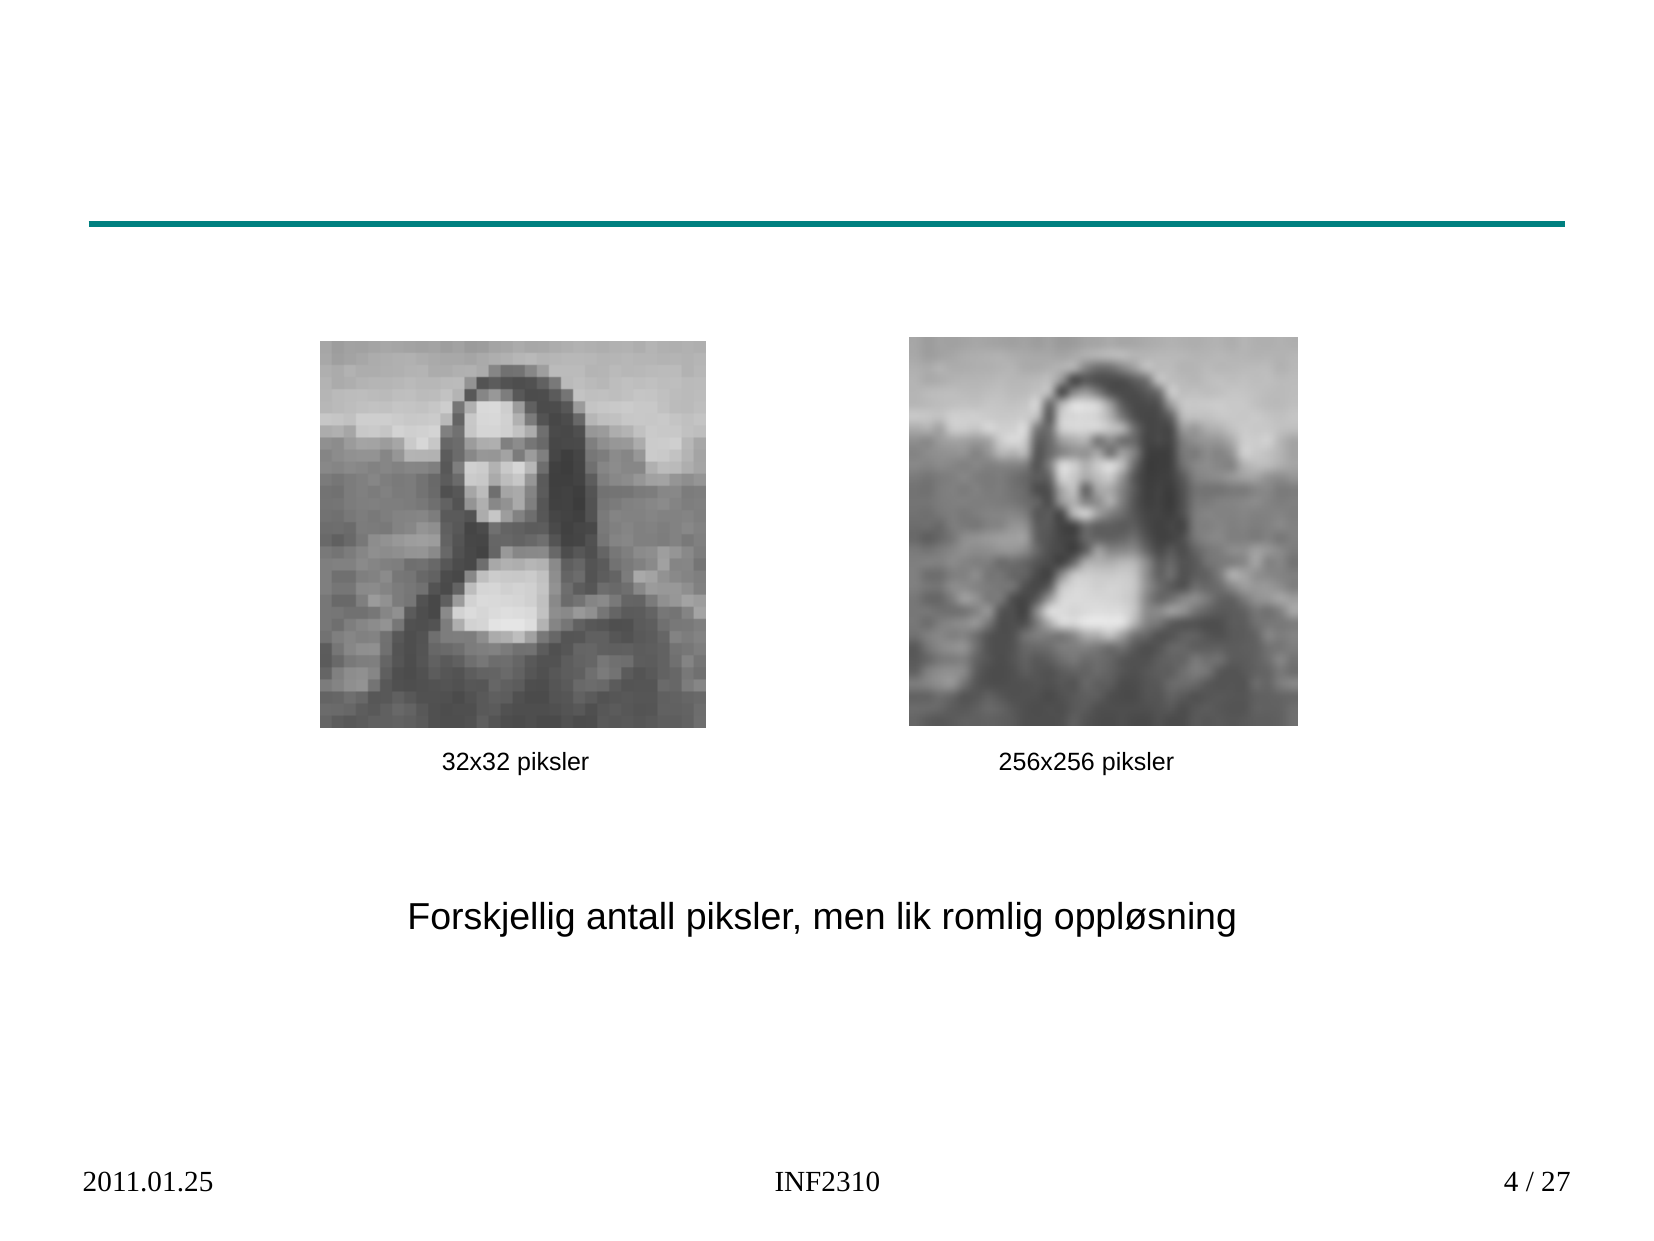

#
32x32 piksler
256x256 piksler
Forskjellig antall piksler, men lik romlig oppløsning
2011.01.25
INF2310
4